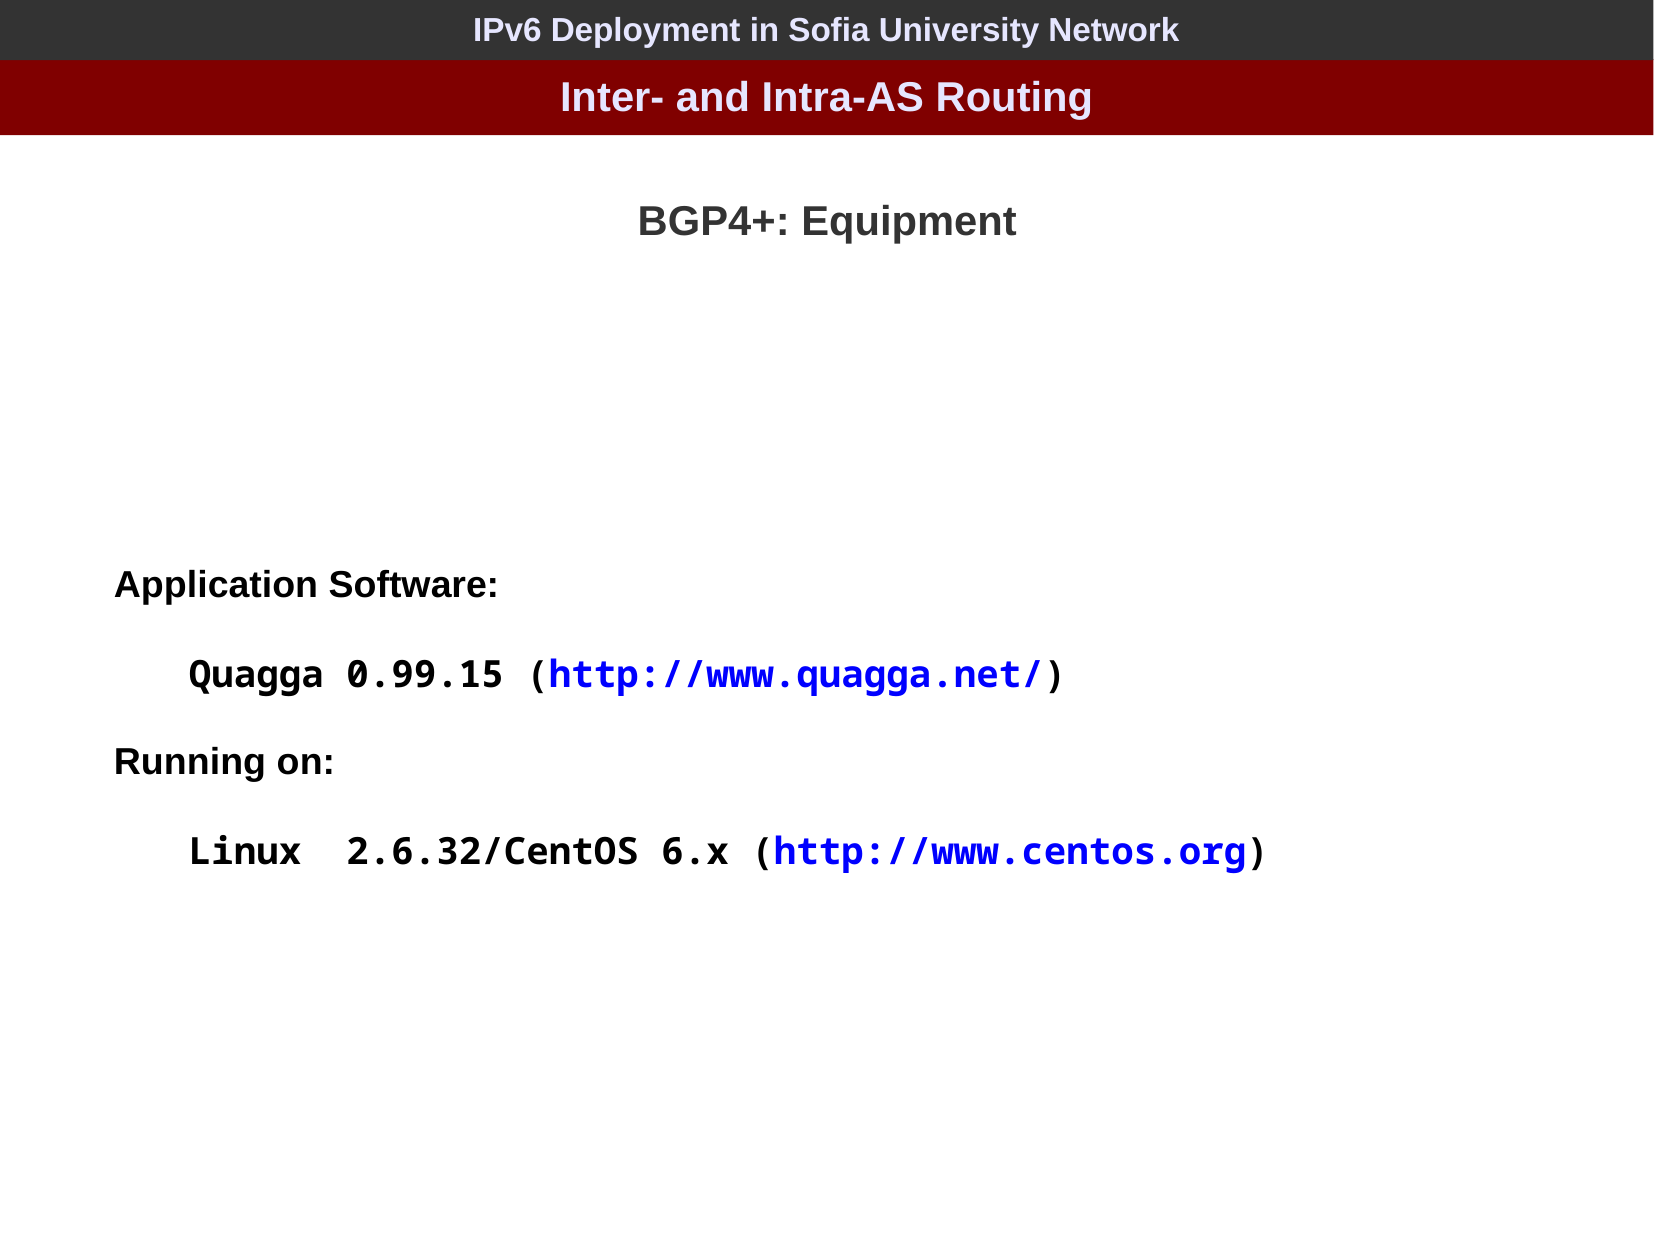

IPv6 Deployment in Sofia University Network
Inter- and Intra-AS Routing
BGP4+: Equipment
Application Software:
	Quagga 0.99.15 (http://www.quagga.net/)
Running on:
	Linux 2.6.32/CentOS 6.x (http://www.centos.org)